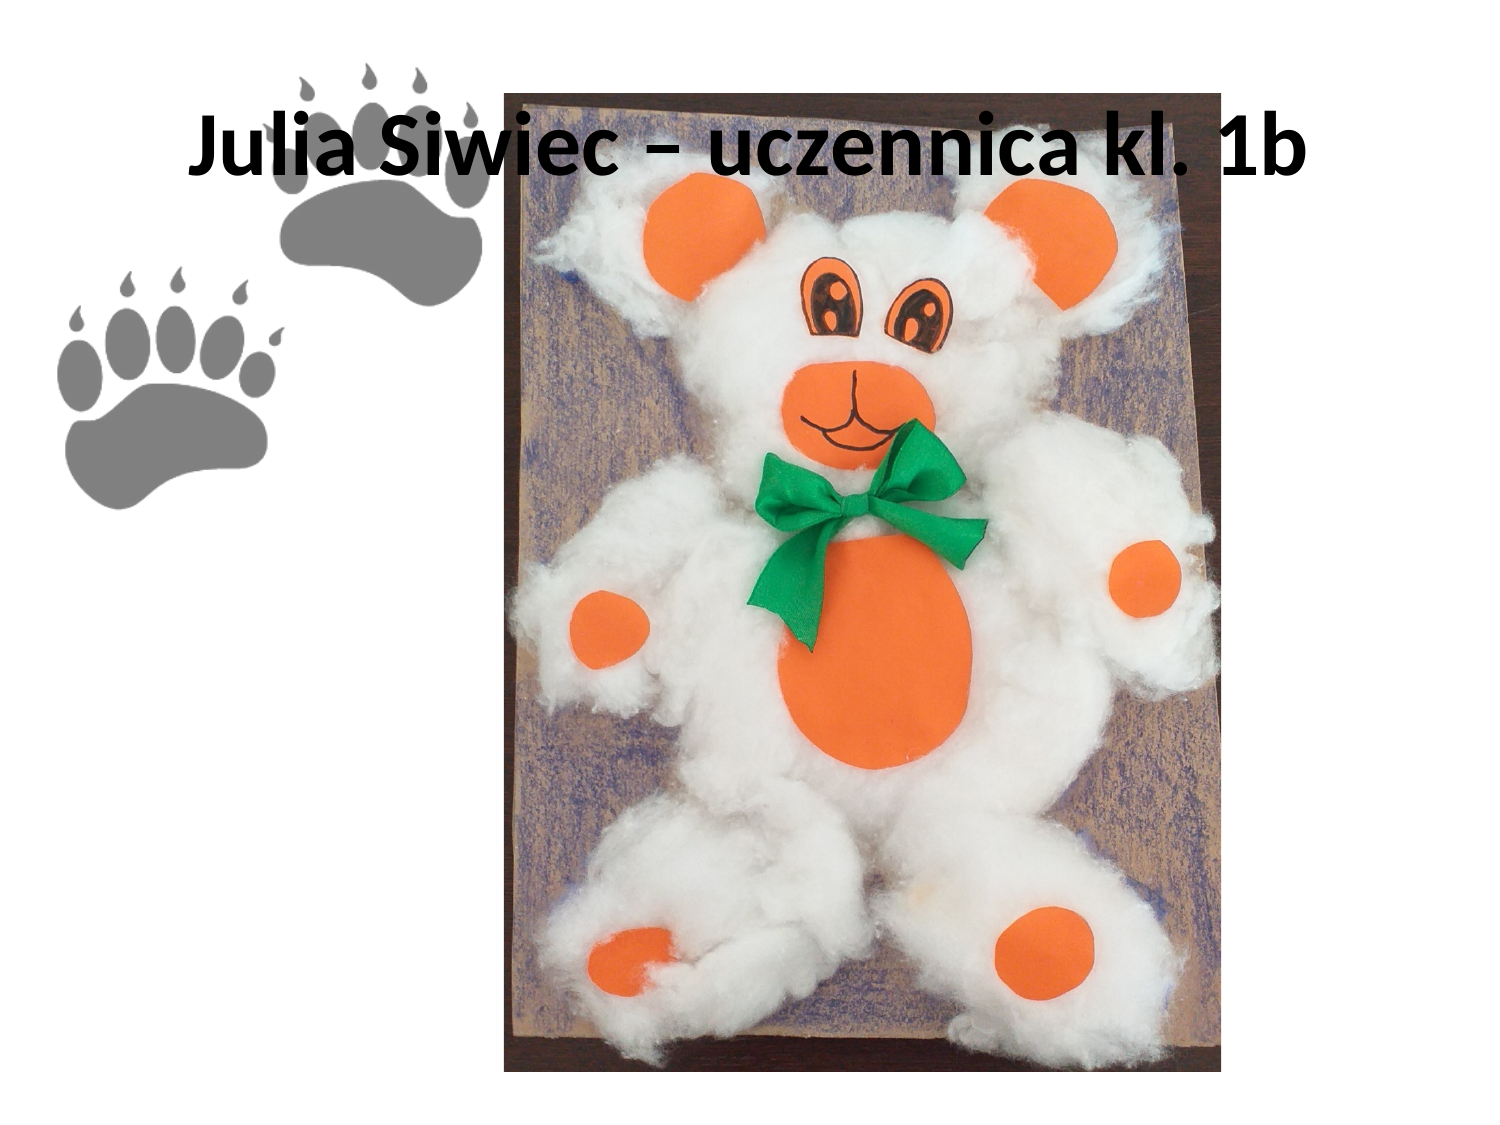

# Julia Siwiec – uczennica kl. 1b